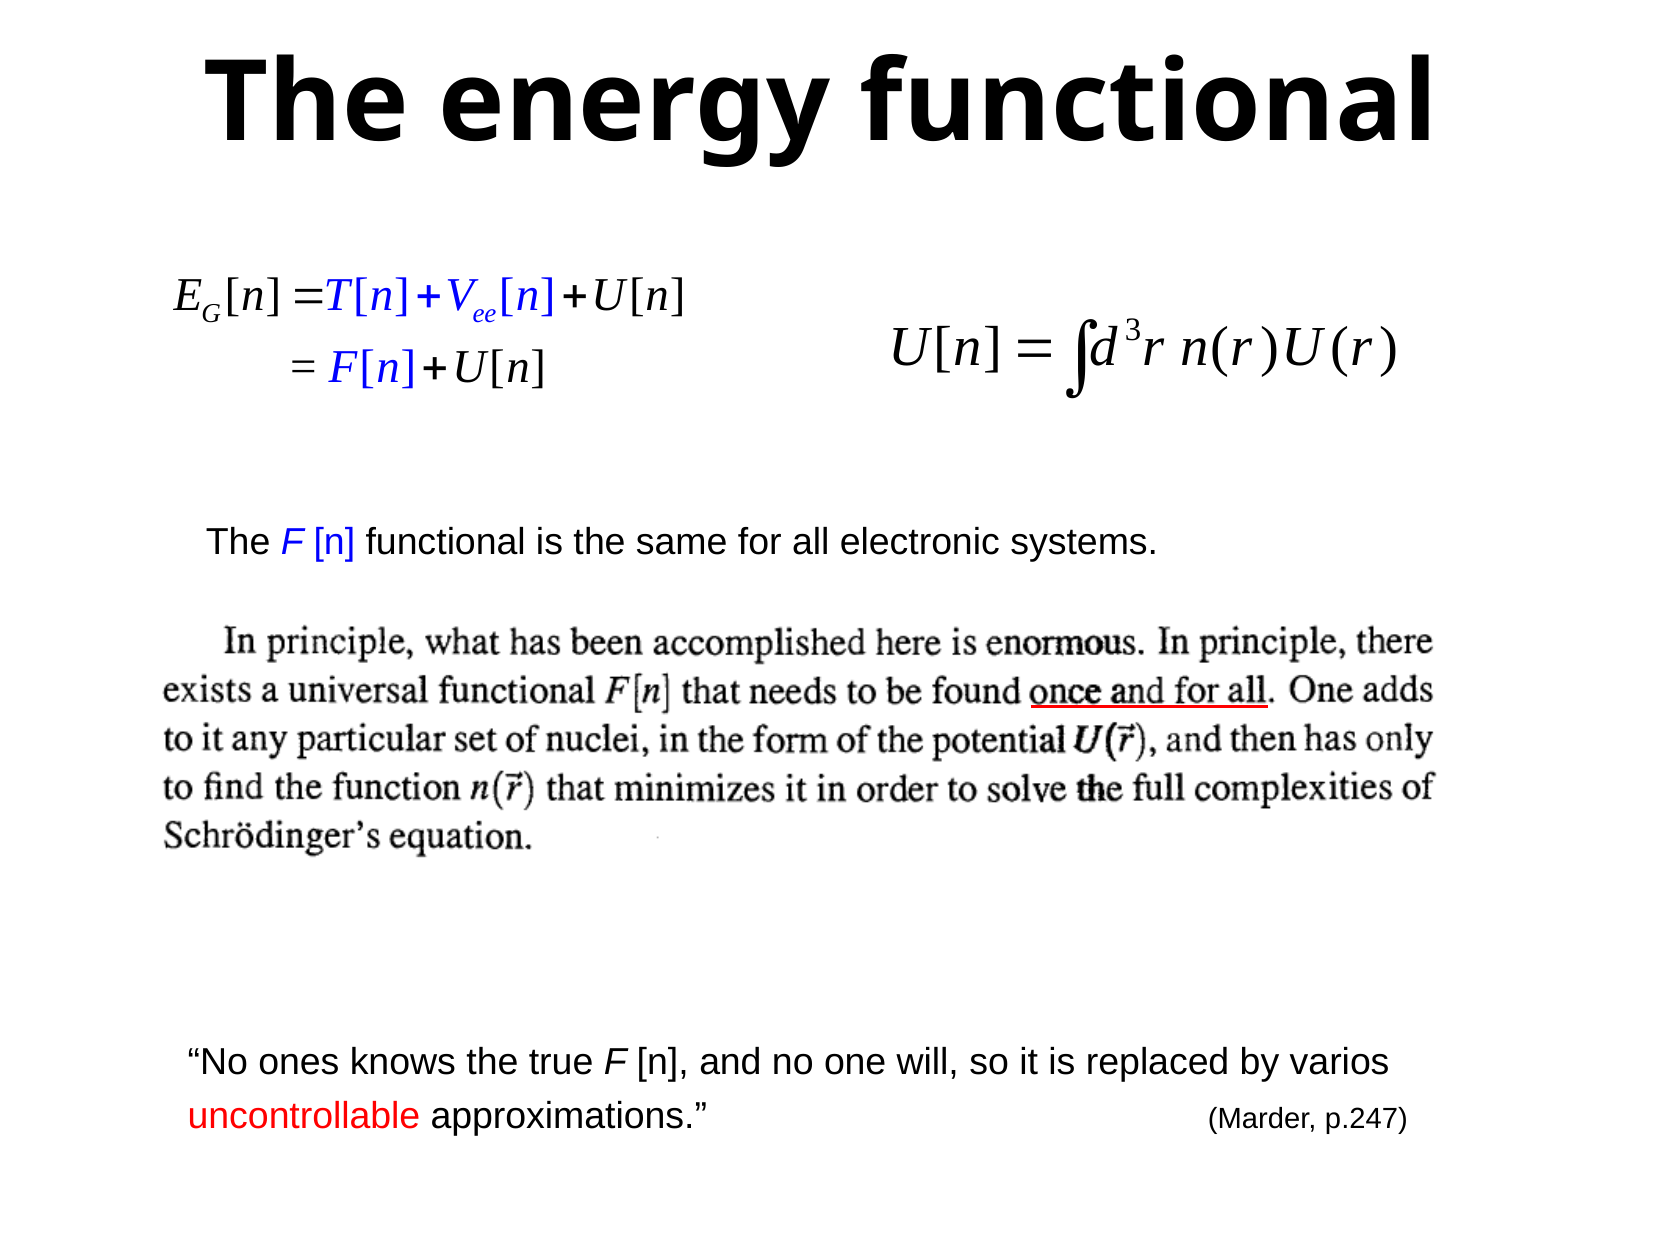

# The energy functional
The F [n] functional is the same for all electronic systems.
“No ones knows the true F [n], and no one will, so it is replaced by varios uncontrollable approximations.”			 (Marder, p.247)